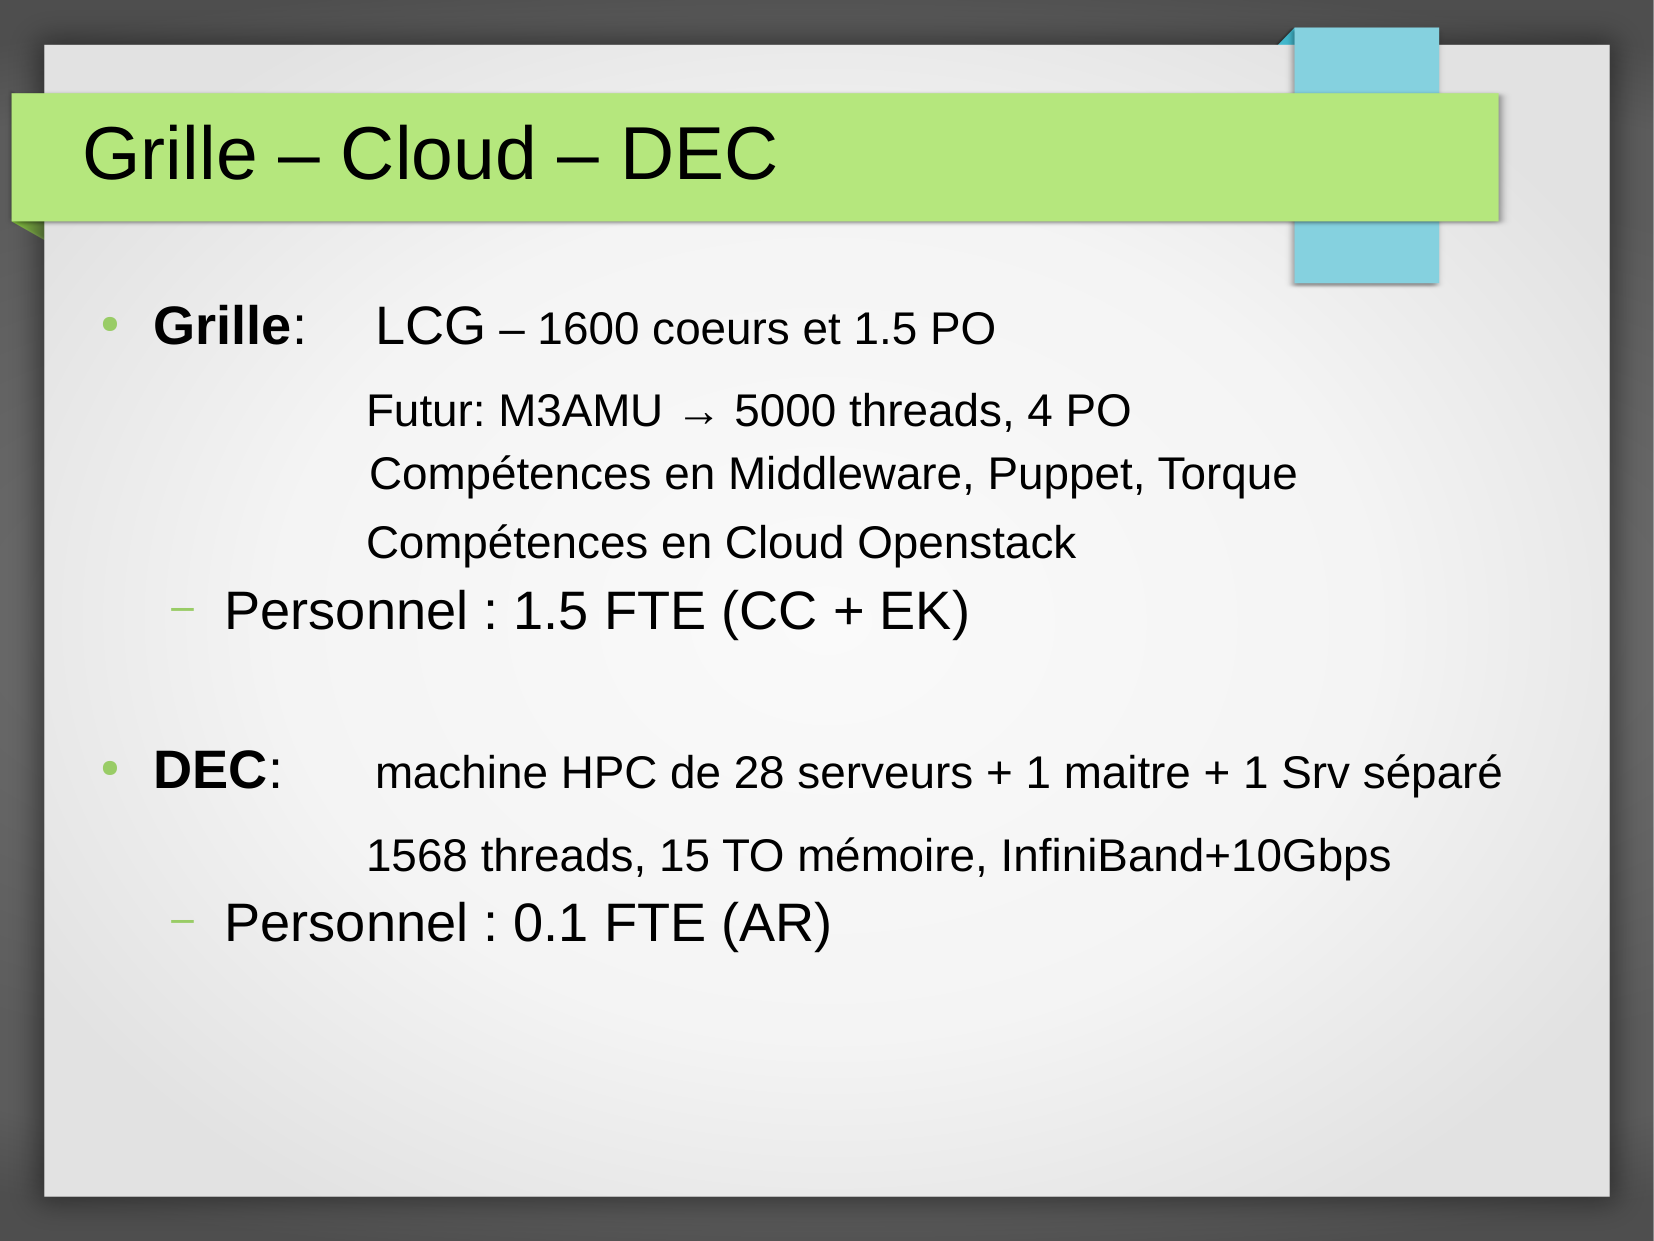

# Grille – Cloud – DEC
Grille: 	LCG – 1600 coeurs et 1.5 PO
Futur: M3AMU → 5000 threads, 4 PO
 	Compétences en Middleware, Puppet, Torque
Compétences en Cloud Openstack
Personnel : 1.5 FTE (CC + EK)
DEC: 		machine HPC de 28 serveurs + 1 maitre + 1 Srv séparé
1568 threads, 15 TO mémoire, InfiniBand+10Gbps
Personnel : 0.1 FTE (AR)